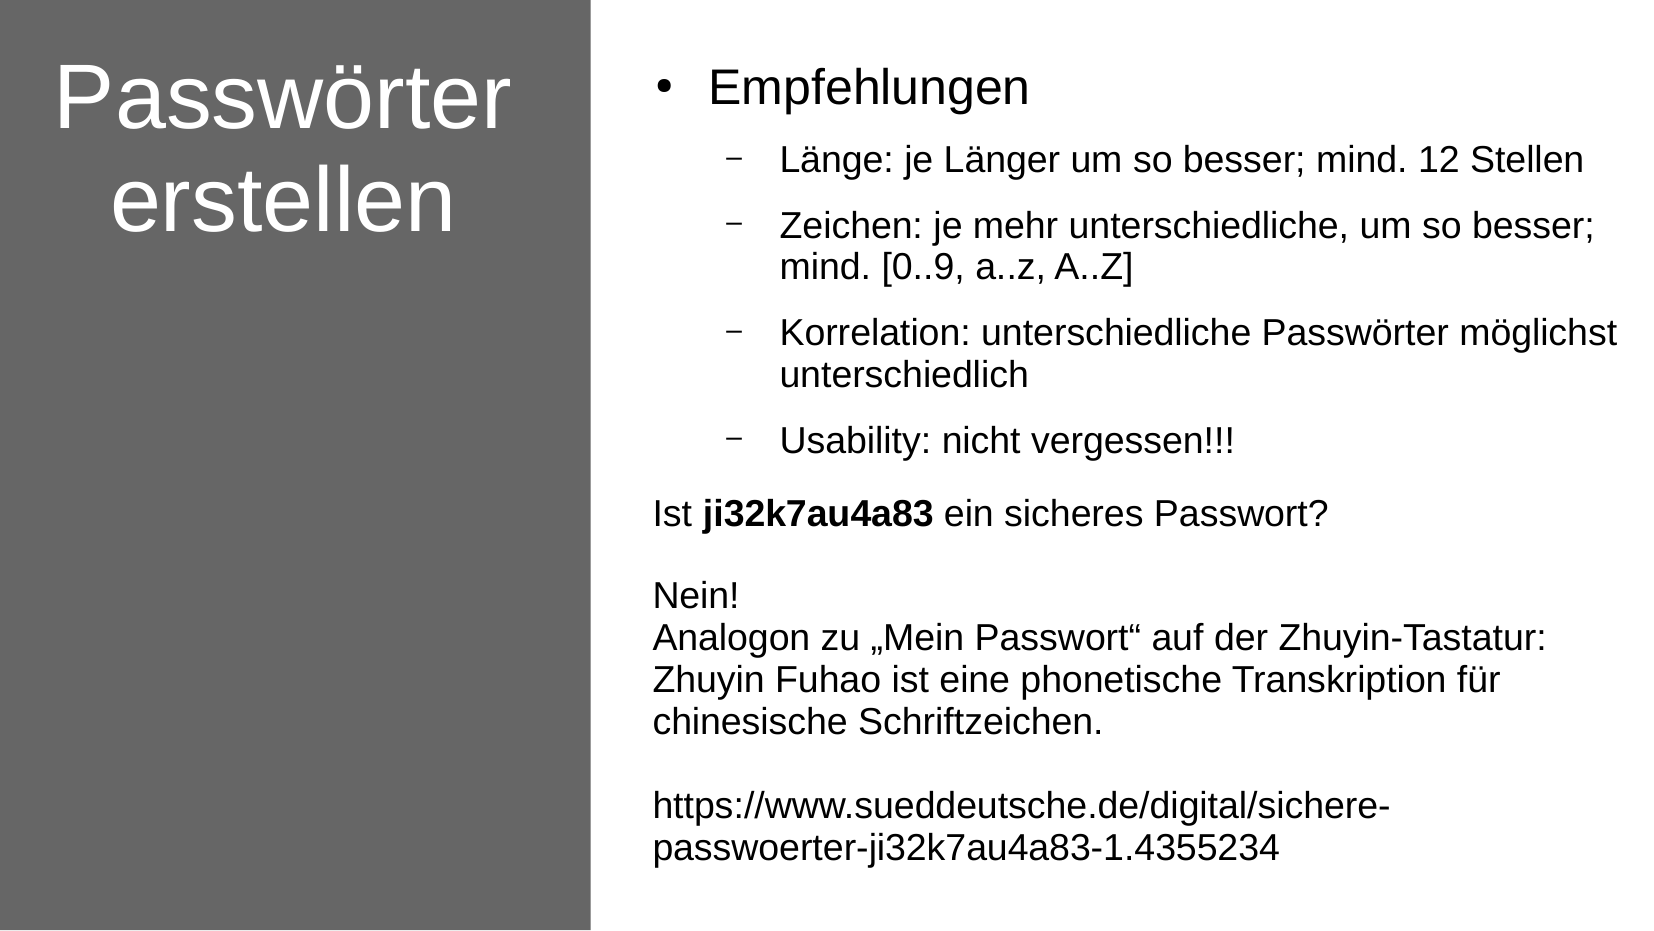

# Passwörter erstellen
Empfehlungen
Länge: je Länger um so besser; mind. 12 Stellen
Zeichen: je mehr unterschiedliche, um so besser; mind. [0..9, a..z, A..Z]
Korrelation: unterschiedliche Passwörter möglichst unterschiedlich
Usability: nicht vergessen!!!
Ist ji32k7au4a83 ein sicheres Passwort?
Nein!
Analogon zu „Mein Passwort“ auf der Zhuyin-Tastatur: Zhuyin Fuhao ist eine phonetische Transkription für chinesische Schriftzeichen.
https://www.sueddeutsche.de/digital/sichere-passwoerter-ji32k7au4a83-1.4355234